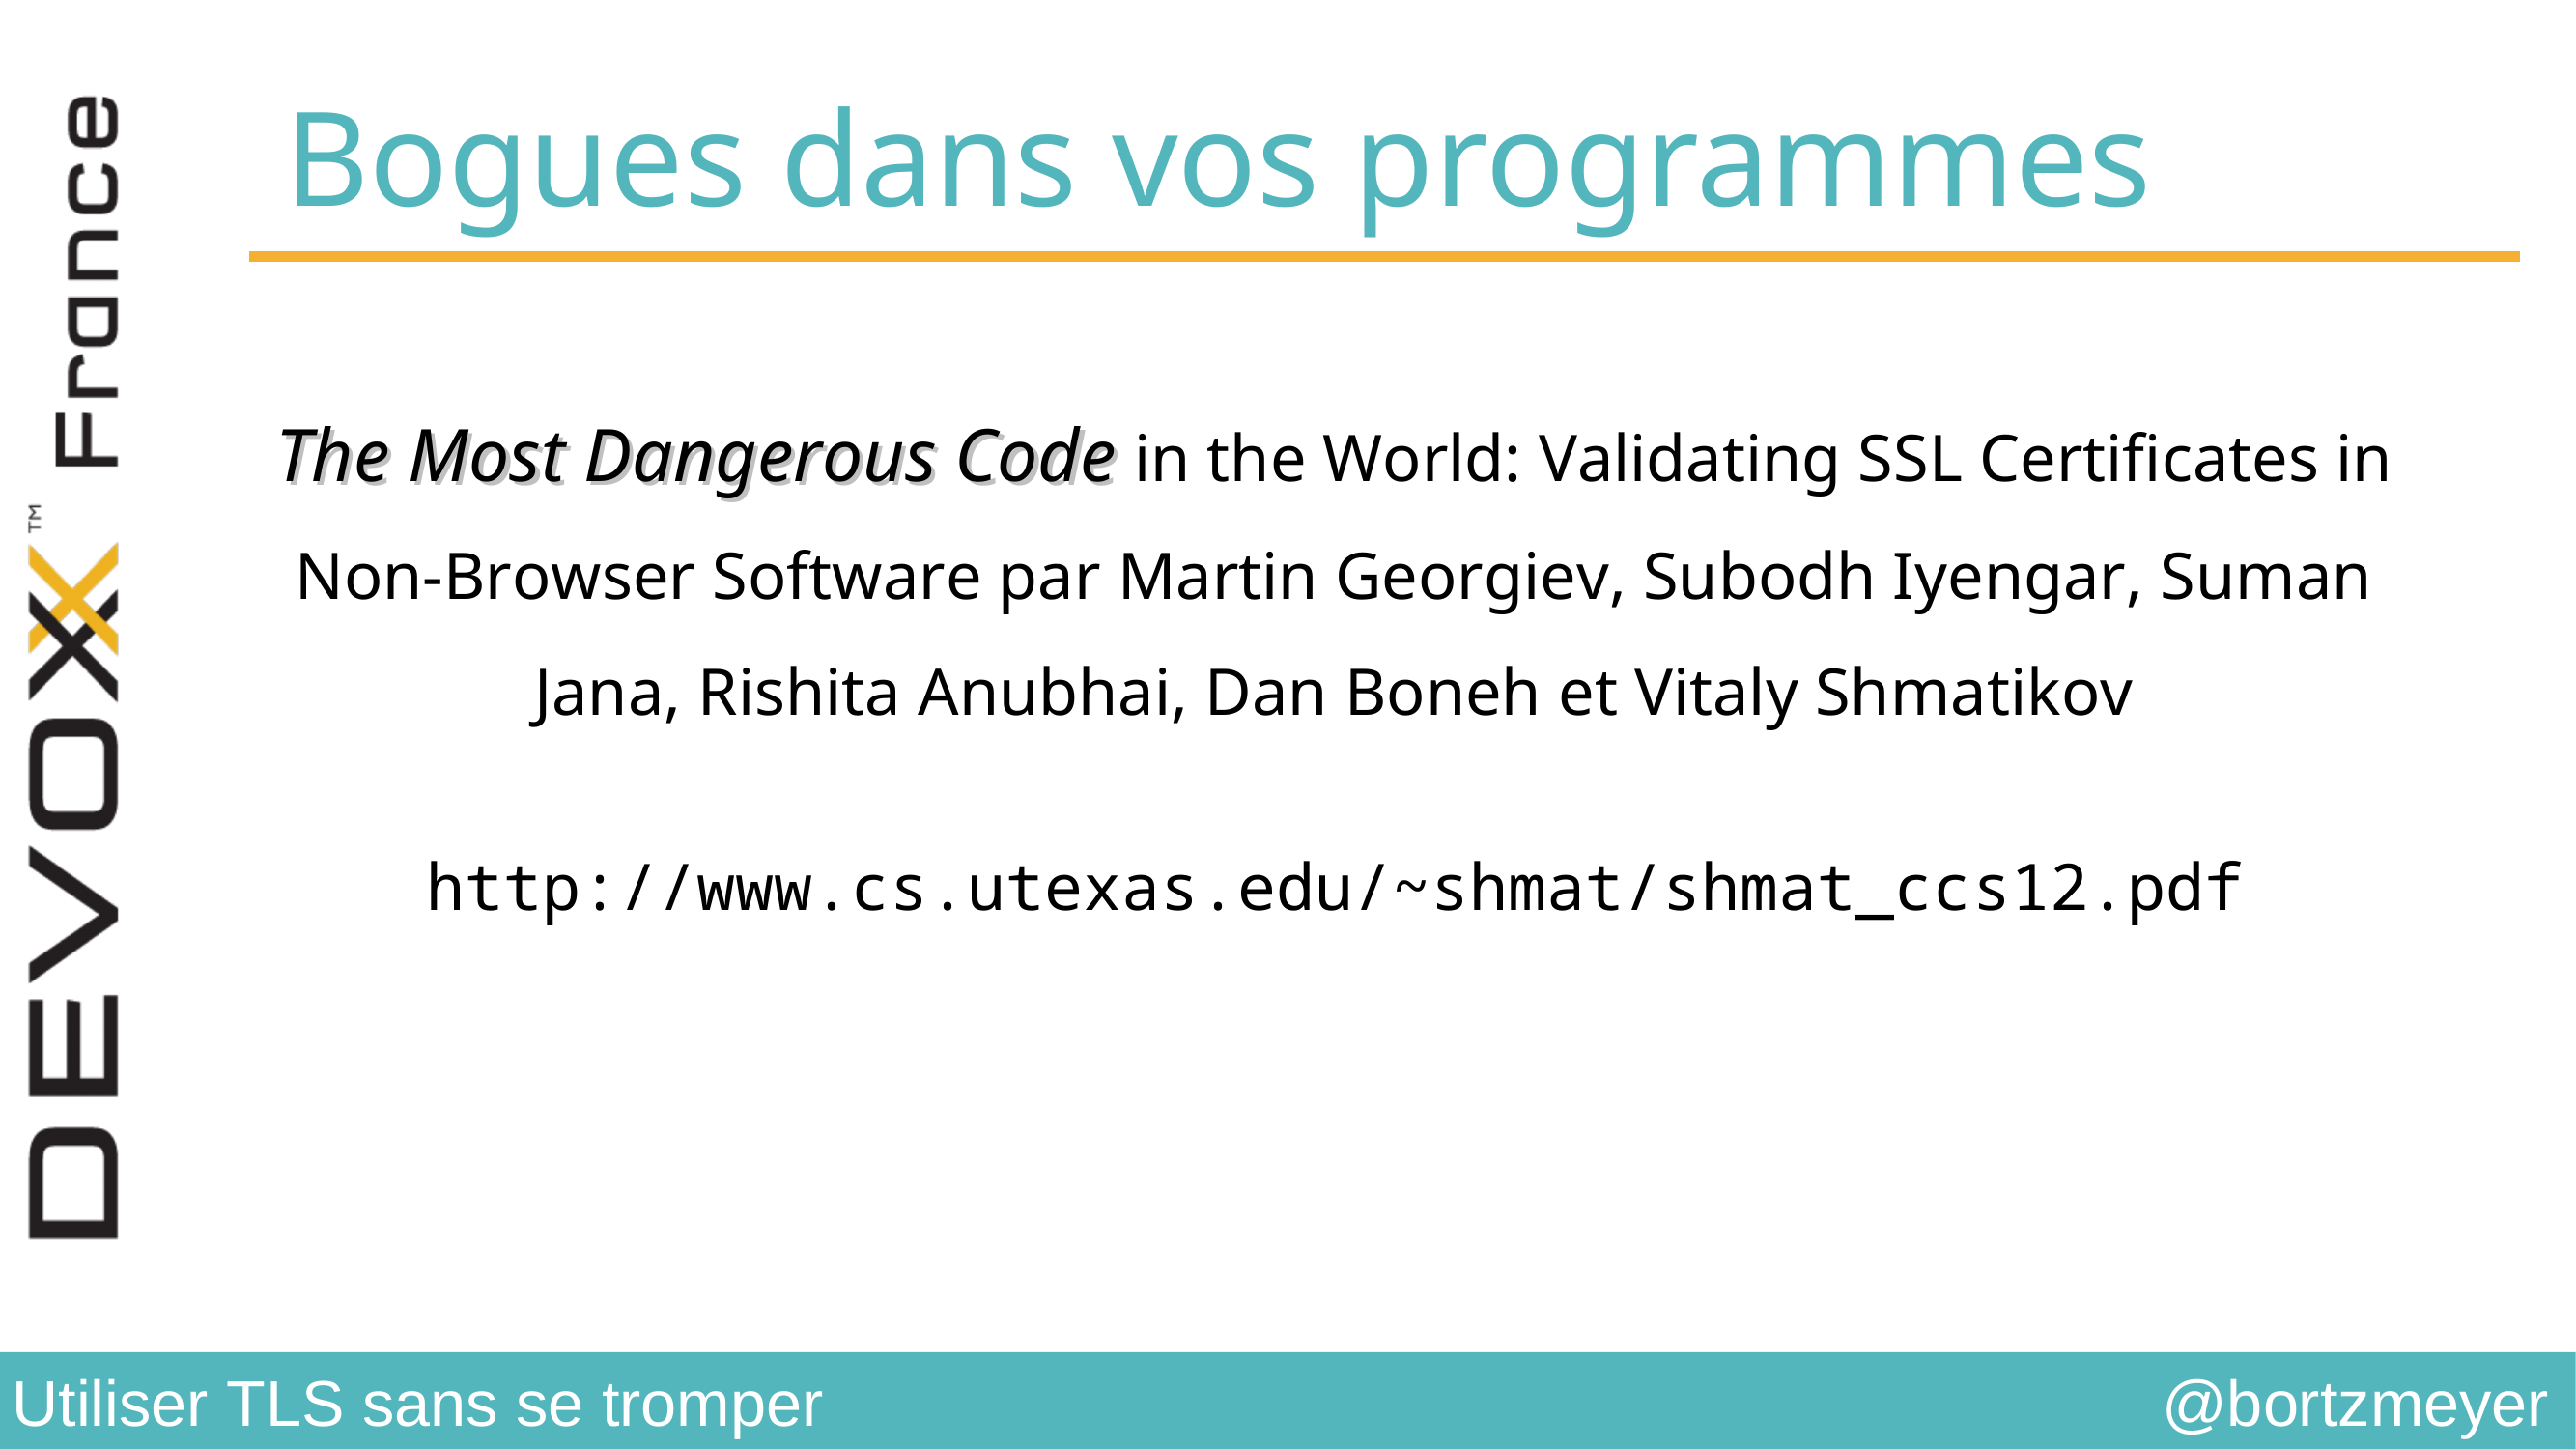

Bogues dans vos programmes
The Most Dangerous Code in the World: Validating SSL Certificates in Non-Browser Software par Martin Georgiev, Subodh Iyengar, Suman Jana, Rishita Anubhai, Dan Boneh et Vitaly Shmatikov
http://www.cs.utexas.edu/~shmat/shmat_ccs12.pdf